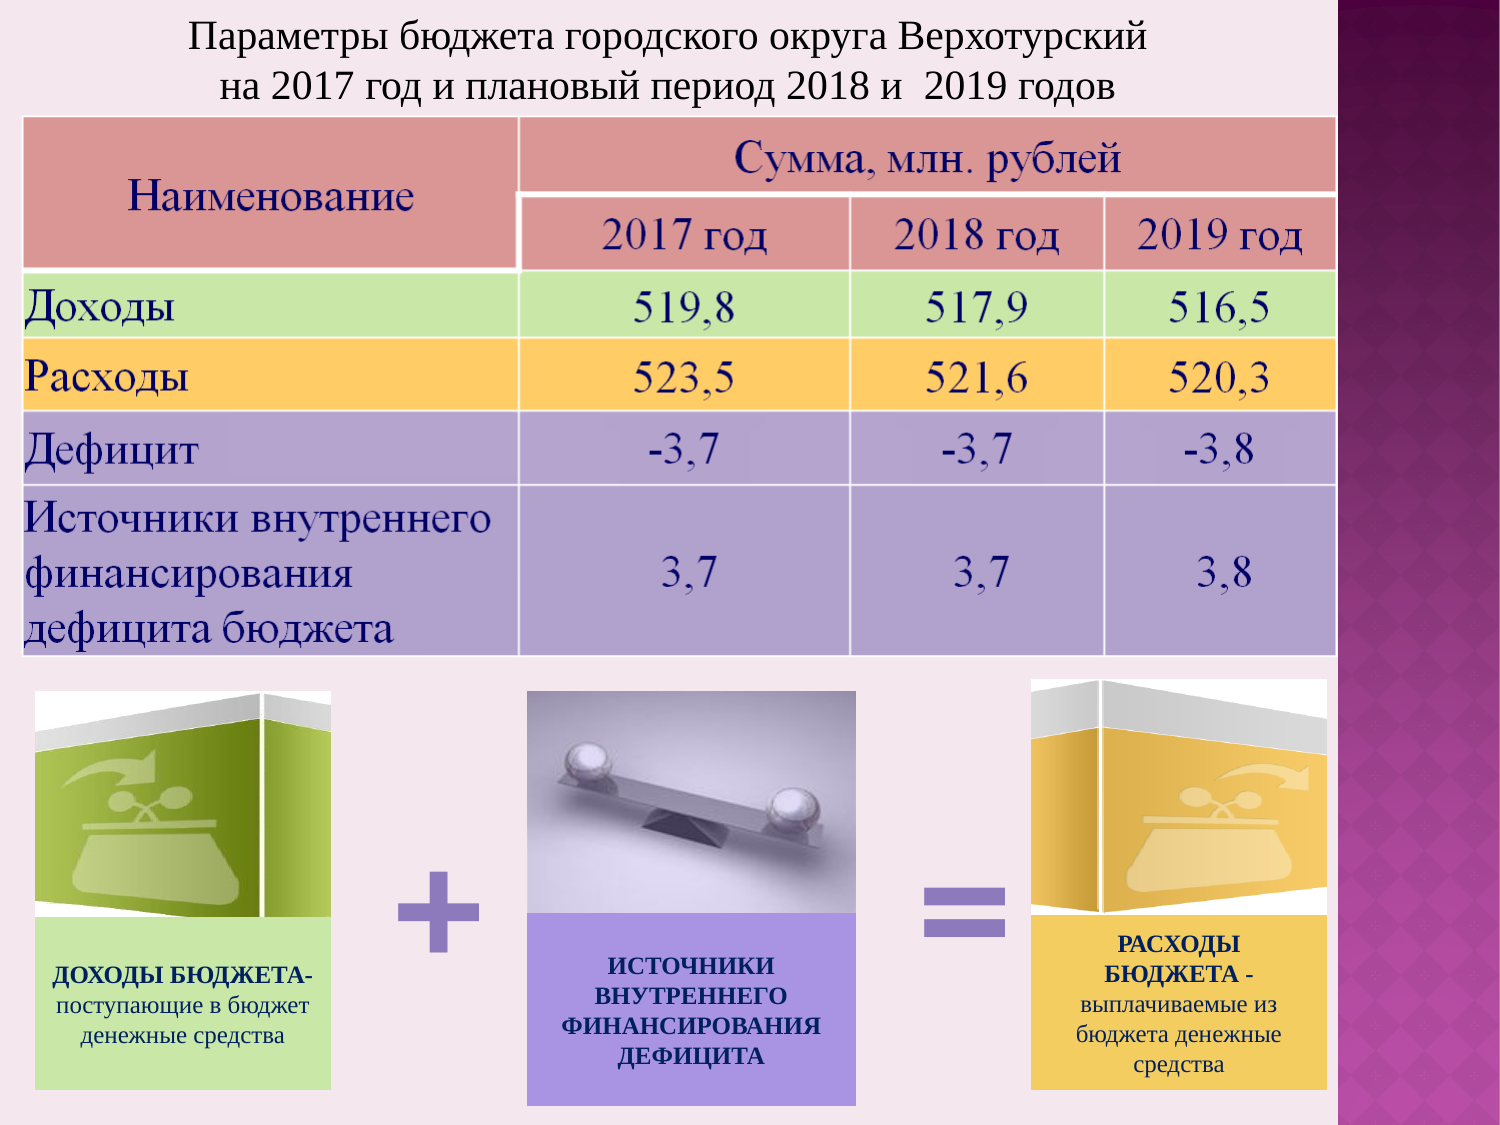

Параметры бюджета городского округа Верхотурский
на 2017 год и плановый период 2018 и 2019 годов
РАСХОДЫ
БЮДЖЕТА - выплачиваемые из бюджета денежные средства
ДОХОДЫ БЮДЖЕТА- поступающие в бюджет денежные средства
+
=
ИСТОЧНИКИ ВНУТРЕННЕГО ФИНАНСИРОВАНИЯ ДЕФИЦИТА